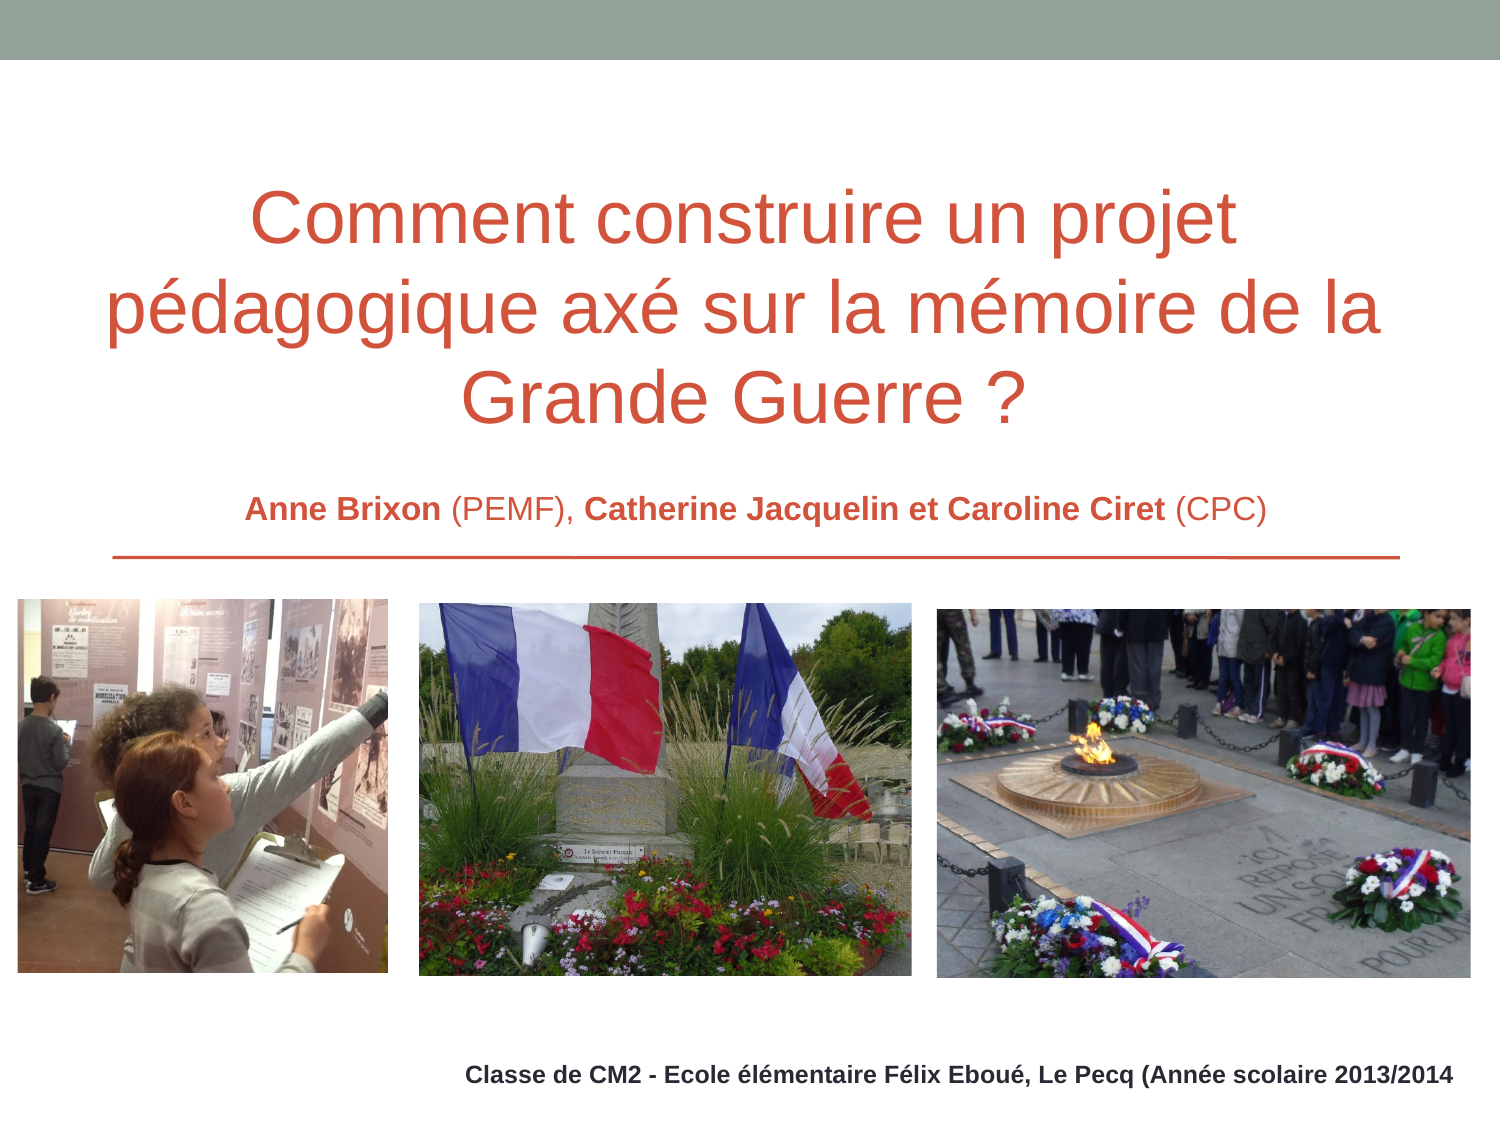

# Comment construire un projet pédagogique axé sur la mémoire de la Grande Guerre ?
Anne Brixon (PEMF), Catherine Jacquelin et Caroline Ciret (CPC)
Classe de CM2 - Ecole élémentaire Félix Eboué, Le Pecq (Année scolaire 2013/2014